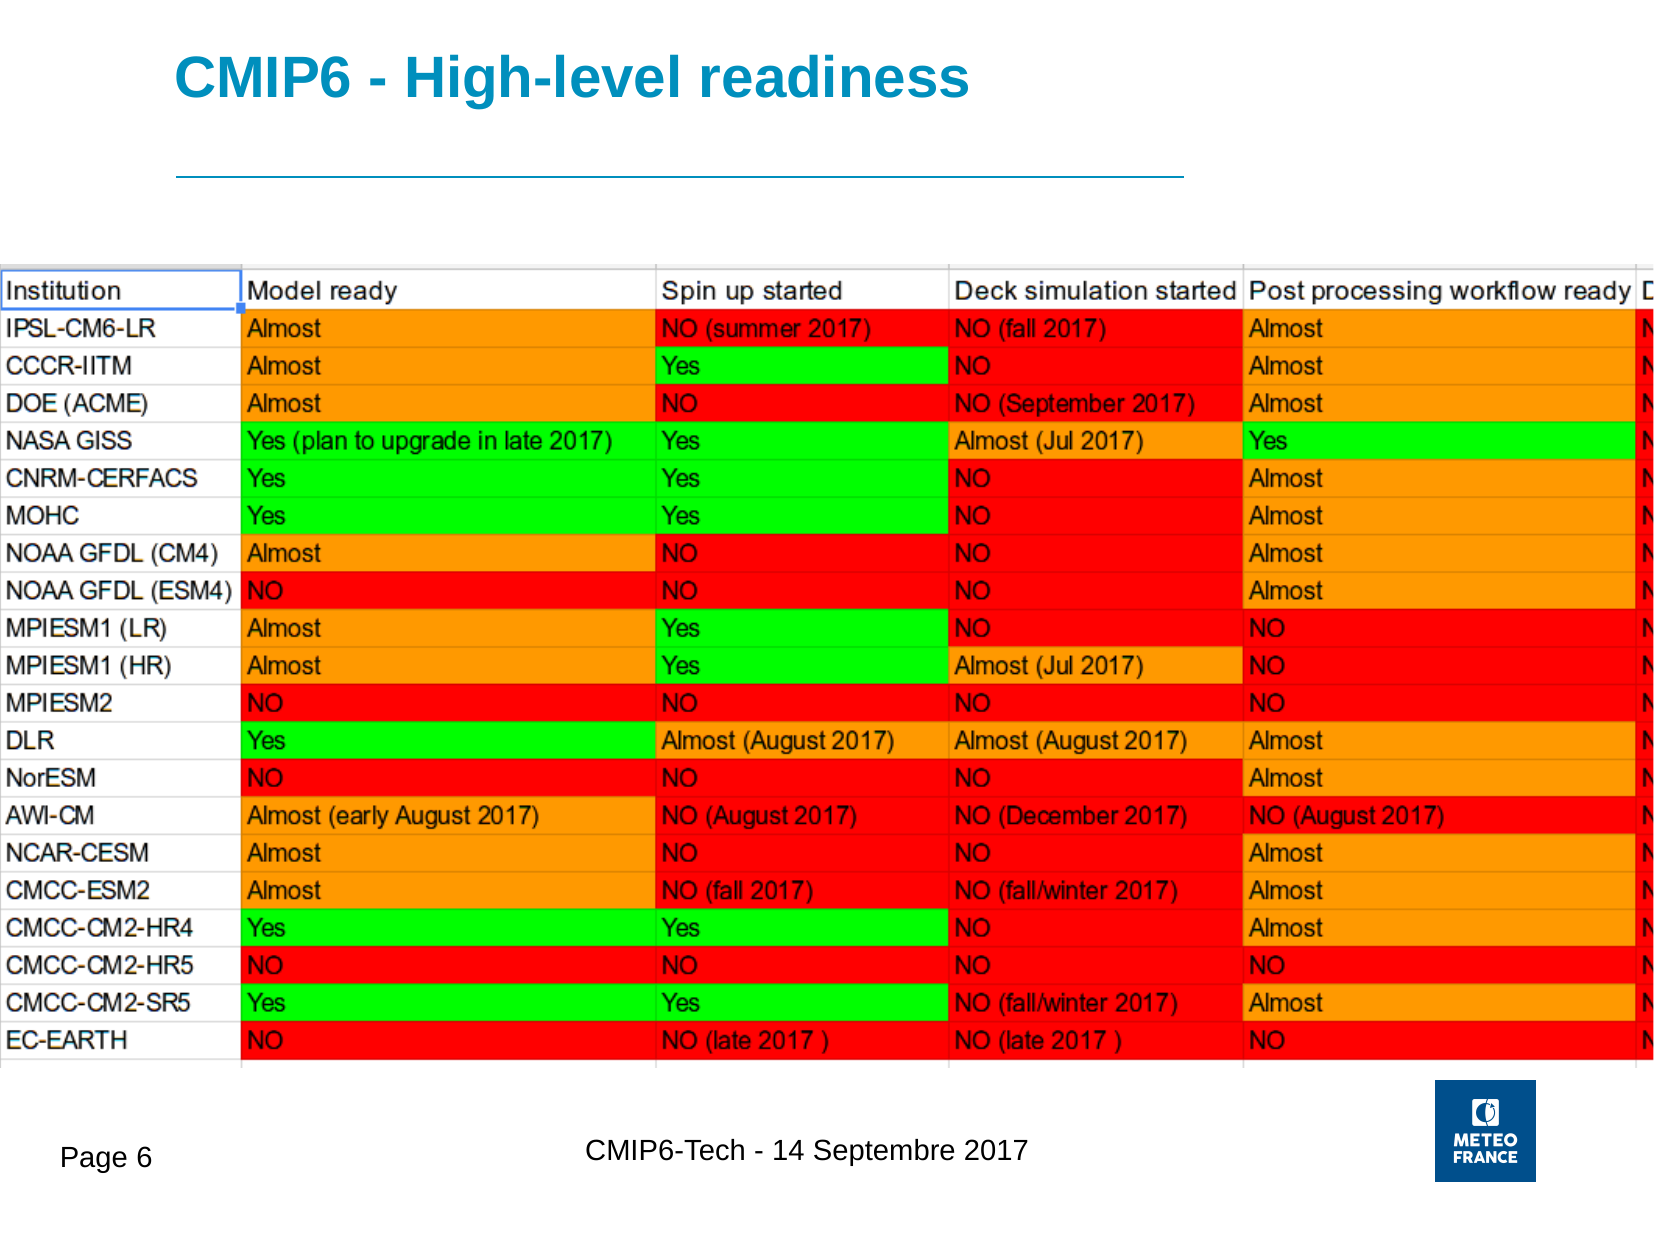

# CMIP6 - High-level readiness
CMIP6-Tech - 14 Septembre 2017
6